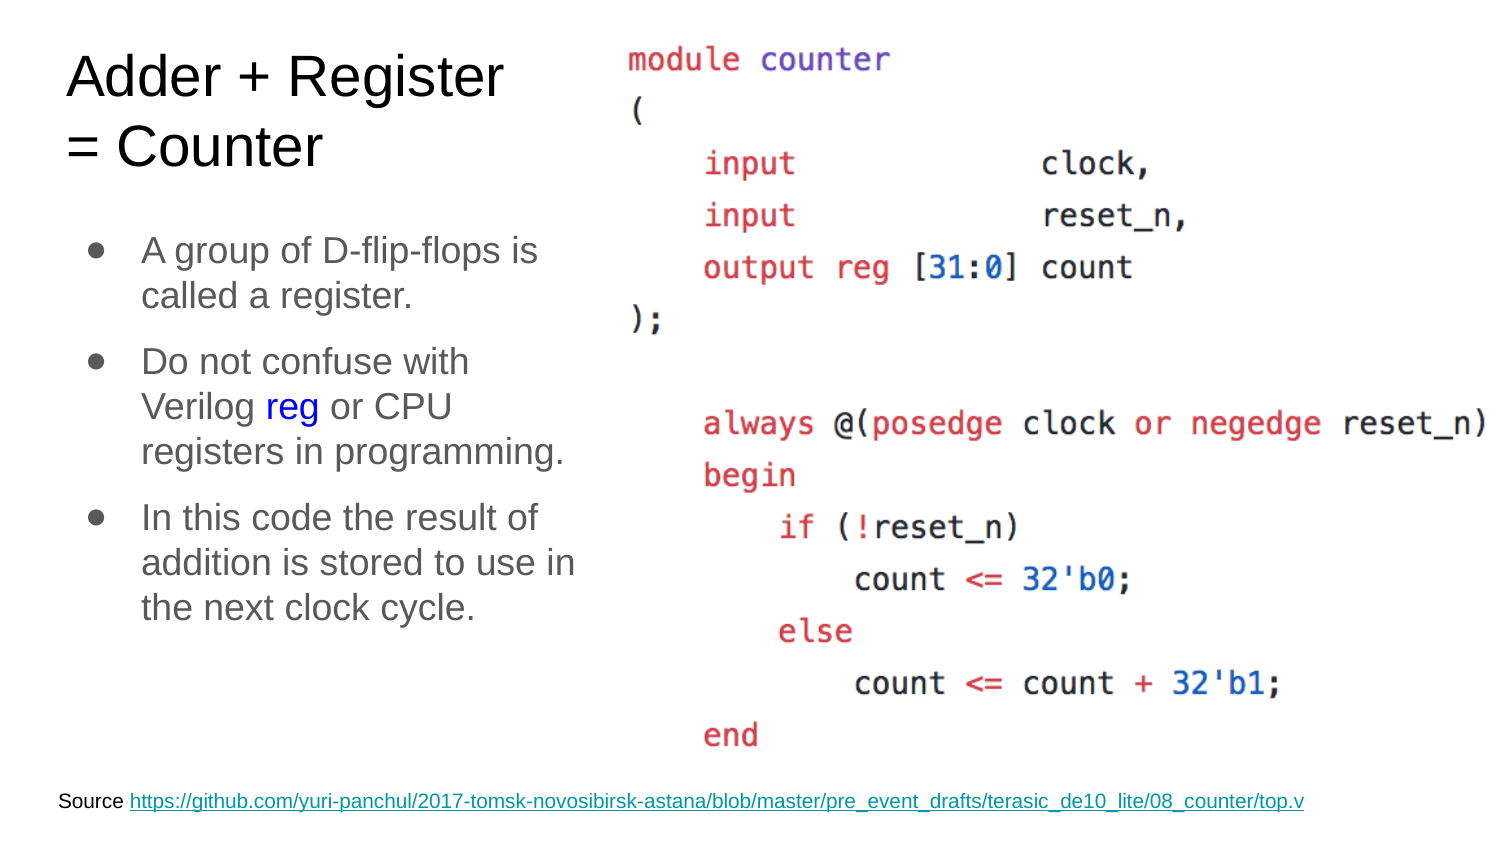

# Adder + Register = Counter
A group of D-flip-flops is called a register.
Do not confuse with Verilog reg or CPU registers in programming.
In this code the result of addition is stored to use in the next clock cycle.
Source https://github.com/yuri-panchul/2017-tomsk-novosibirsk-astana/blob/master/pre_event_drafts/terasic_de10_lite/08_counter/top.v